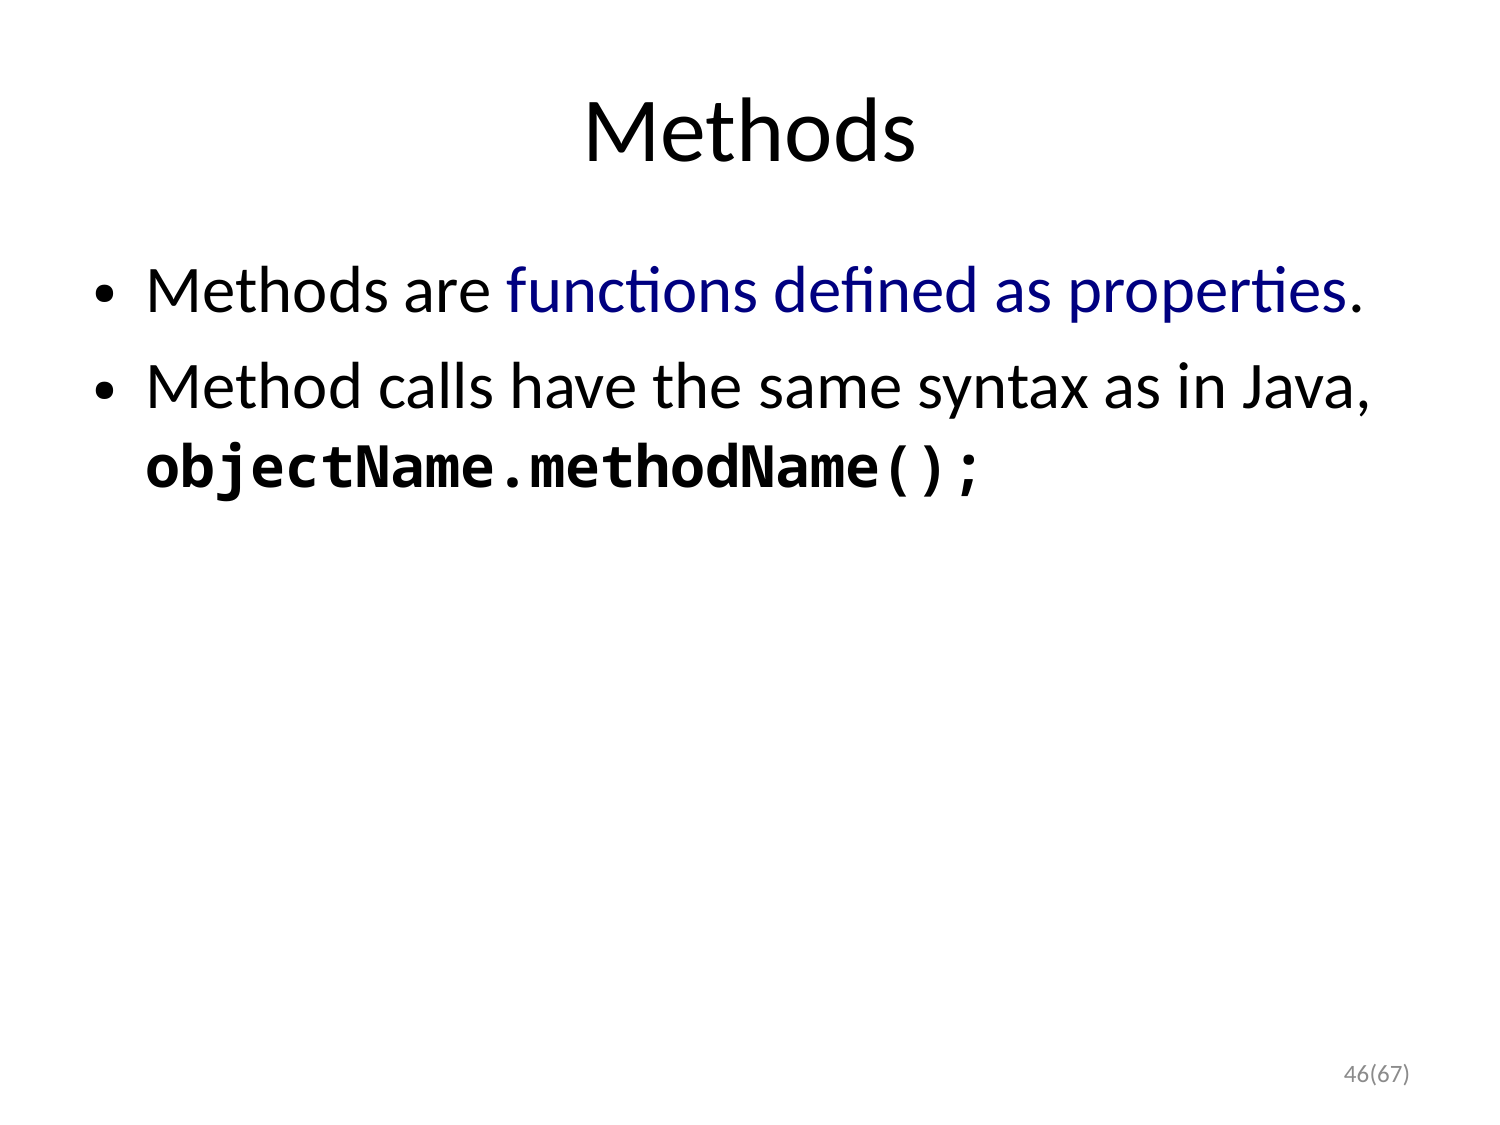

# Methods
Methods are functions defined as properties.
Method calls have the same syntax as in Java, objectName.methodName();
46